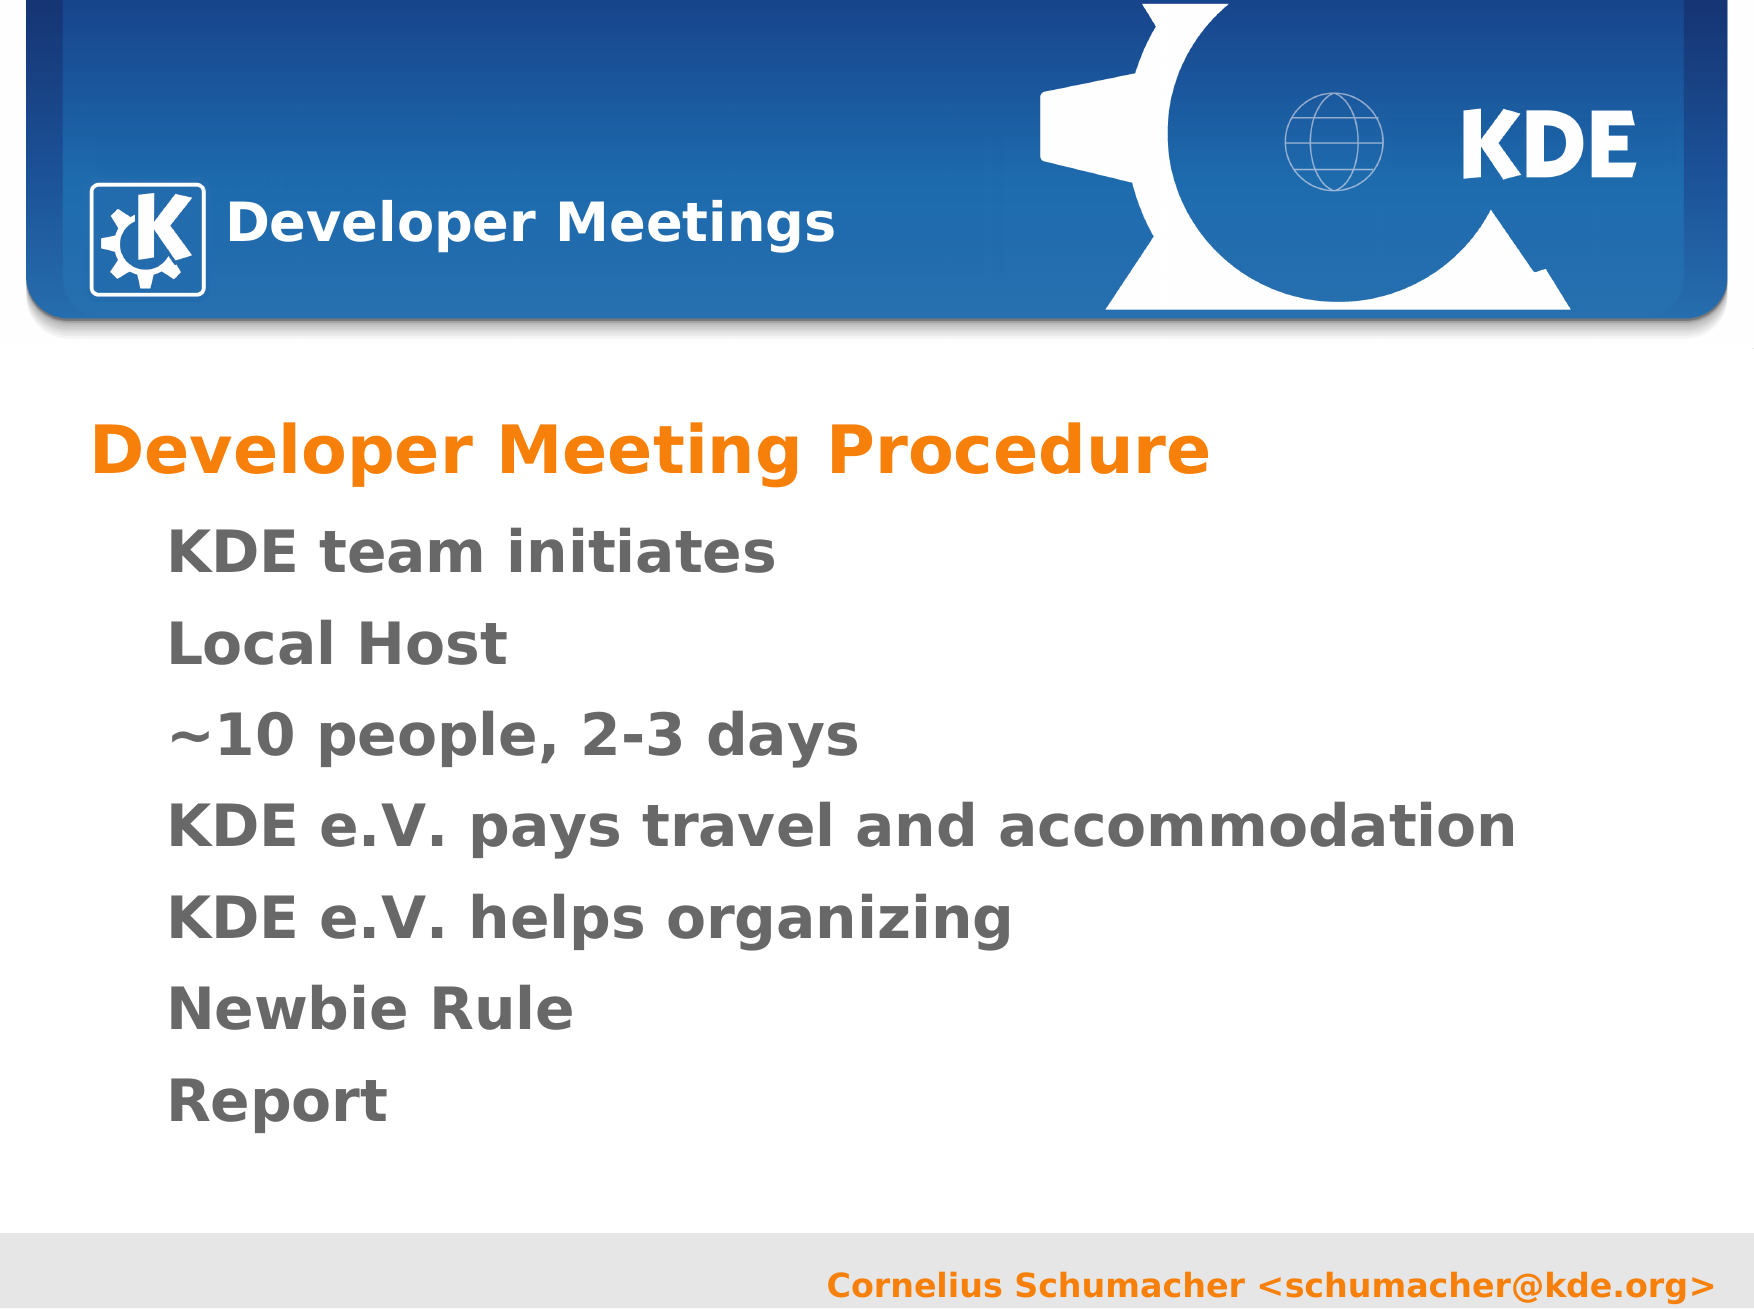

# Developer Meetings
Developer Meeting Procedure
KDE team initiates
Local Host
~10 people, 2-3 days
KDE e.V. pays travel and accommodation
KDE e.V. helps organizing
Newbie Rule
Report